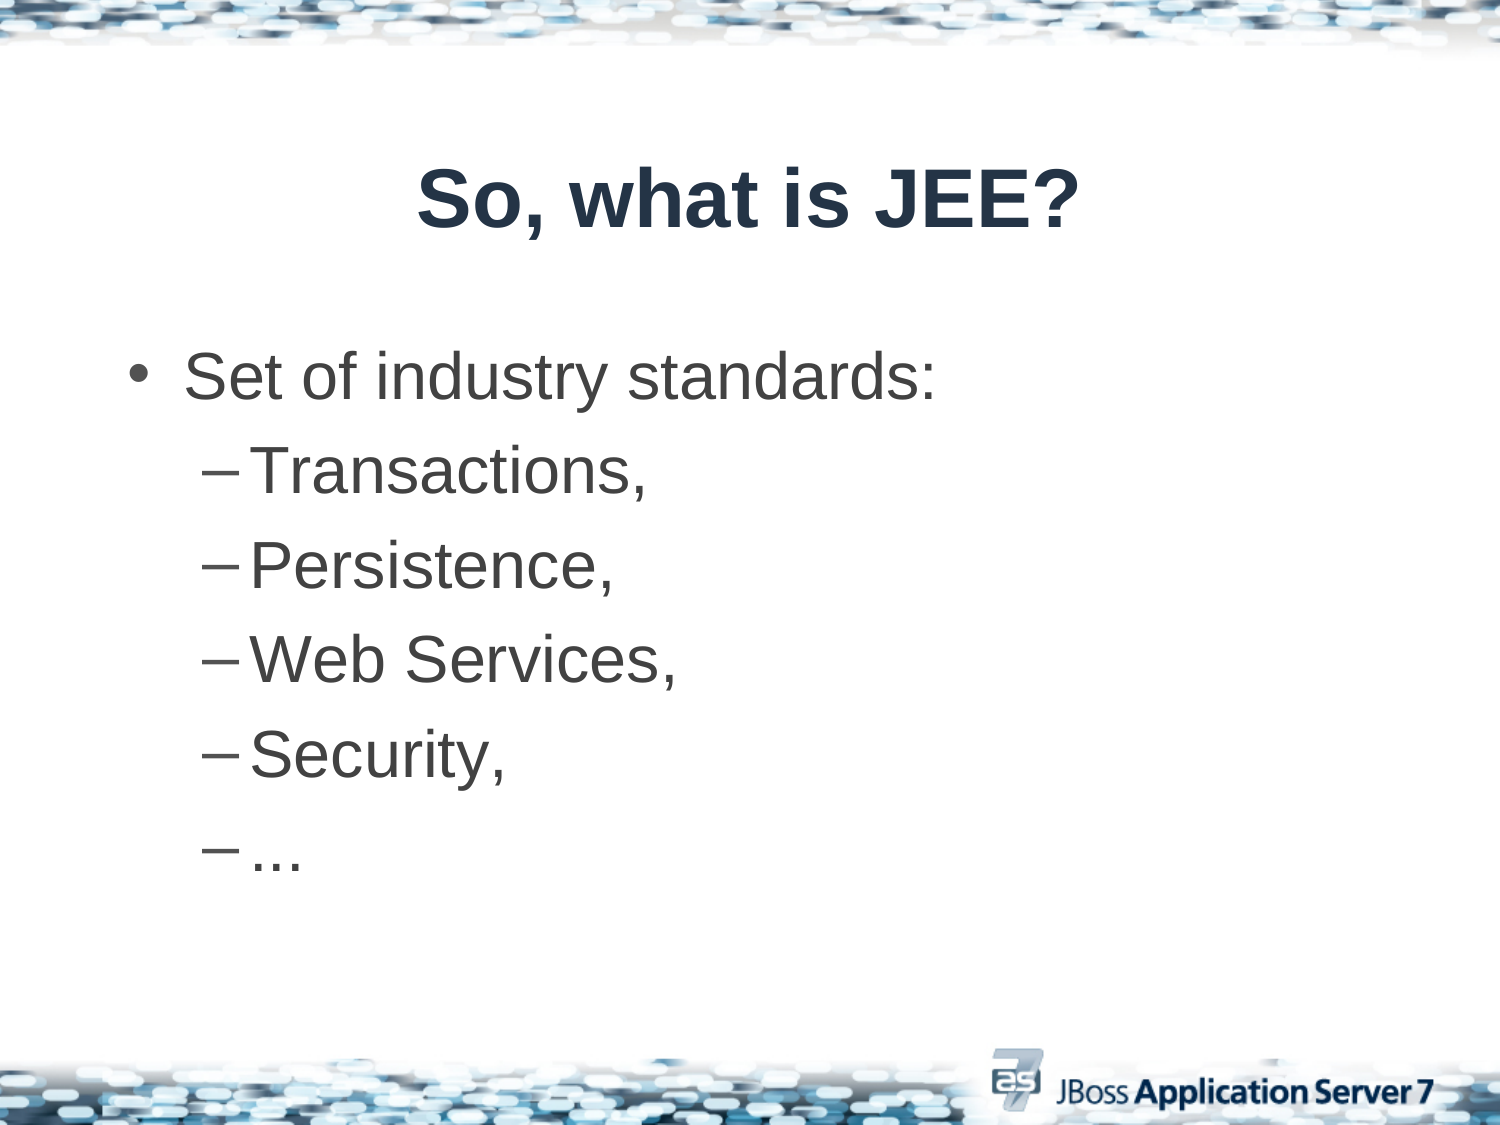

# So, what is JEE?
Set of industry standards:
Transactions,
Persistence,
Web Services,
Security,
...